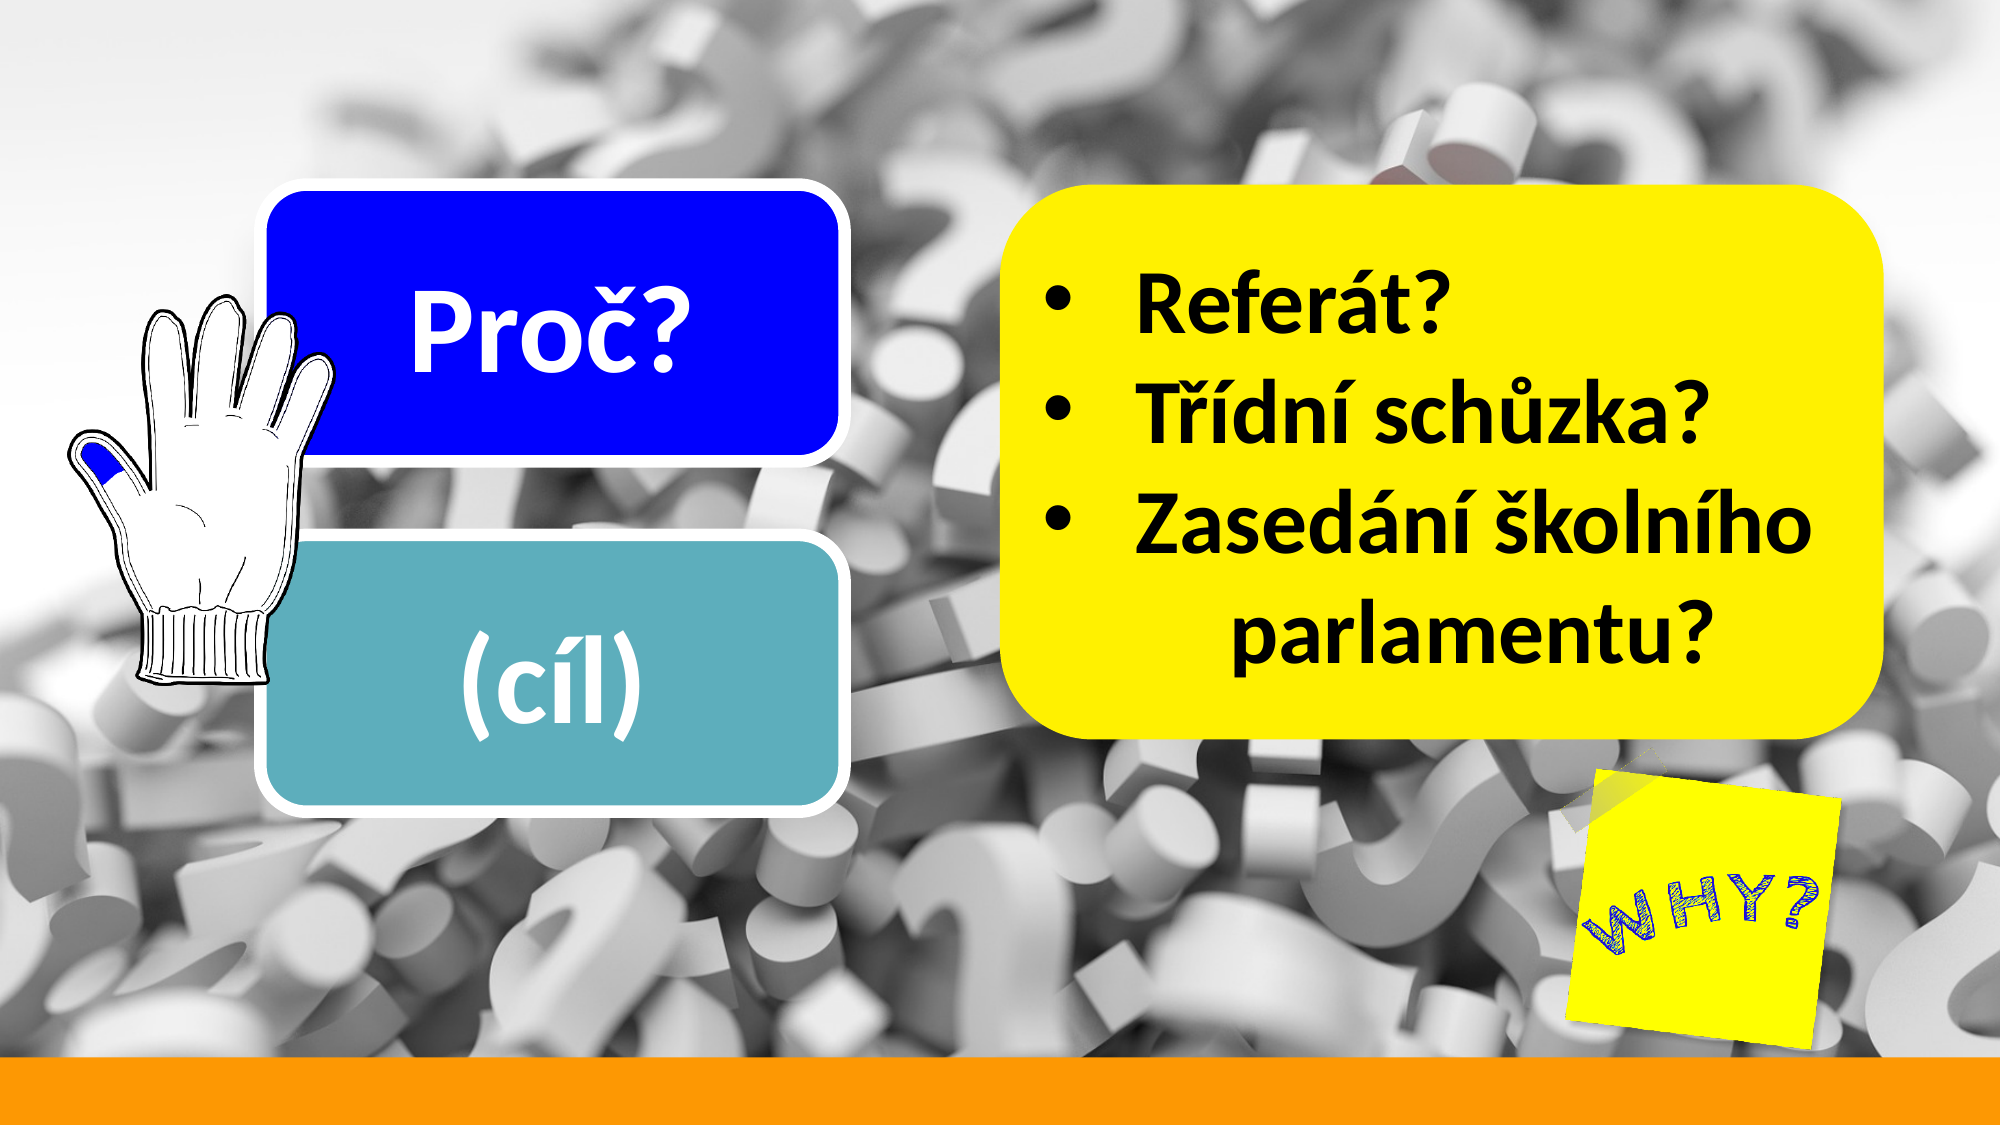

Proč?
Referát?
Třídní schůzka?
Zasedání školního parlamentu?
(cíl)